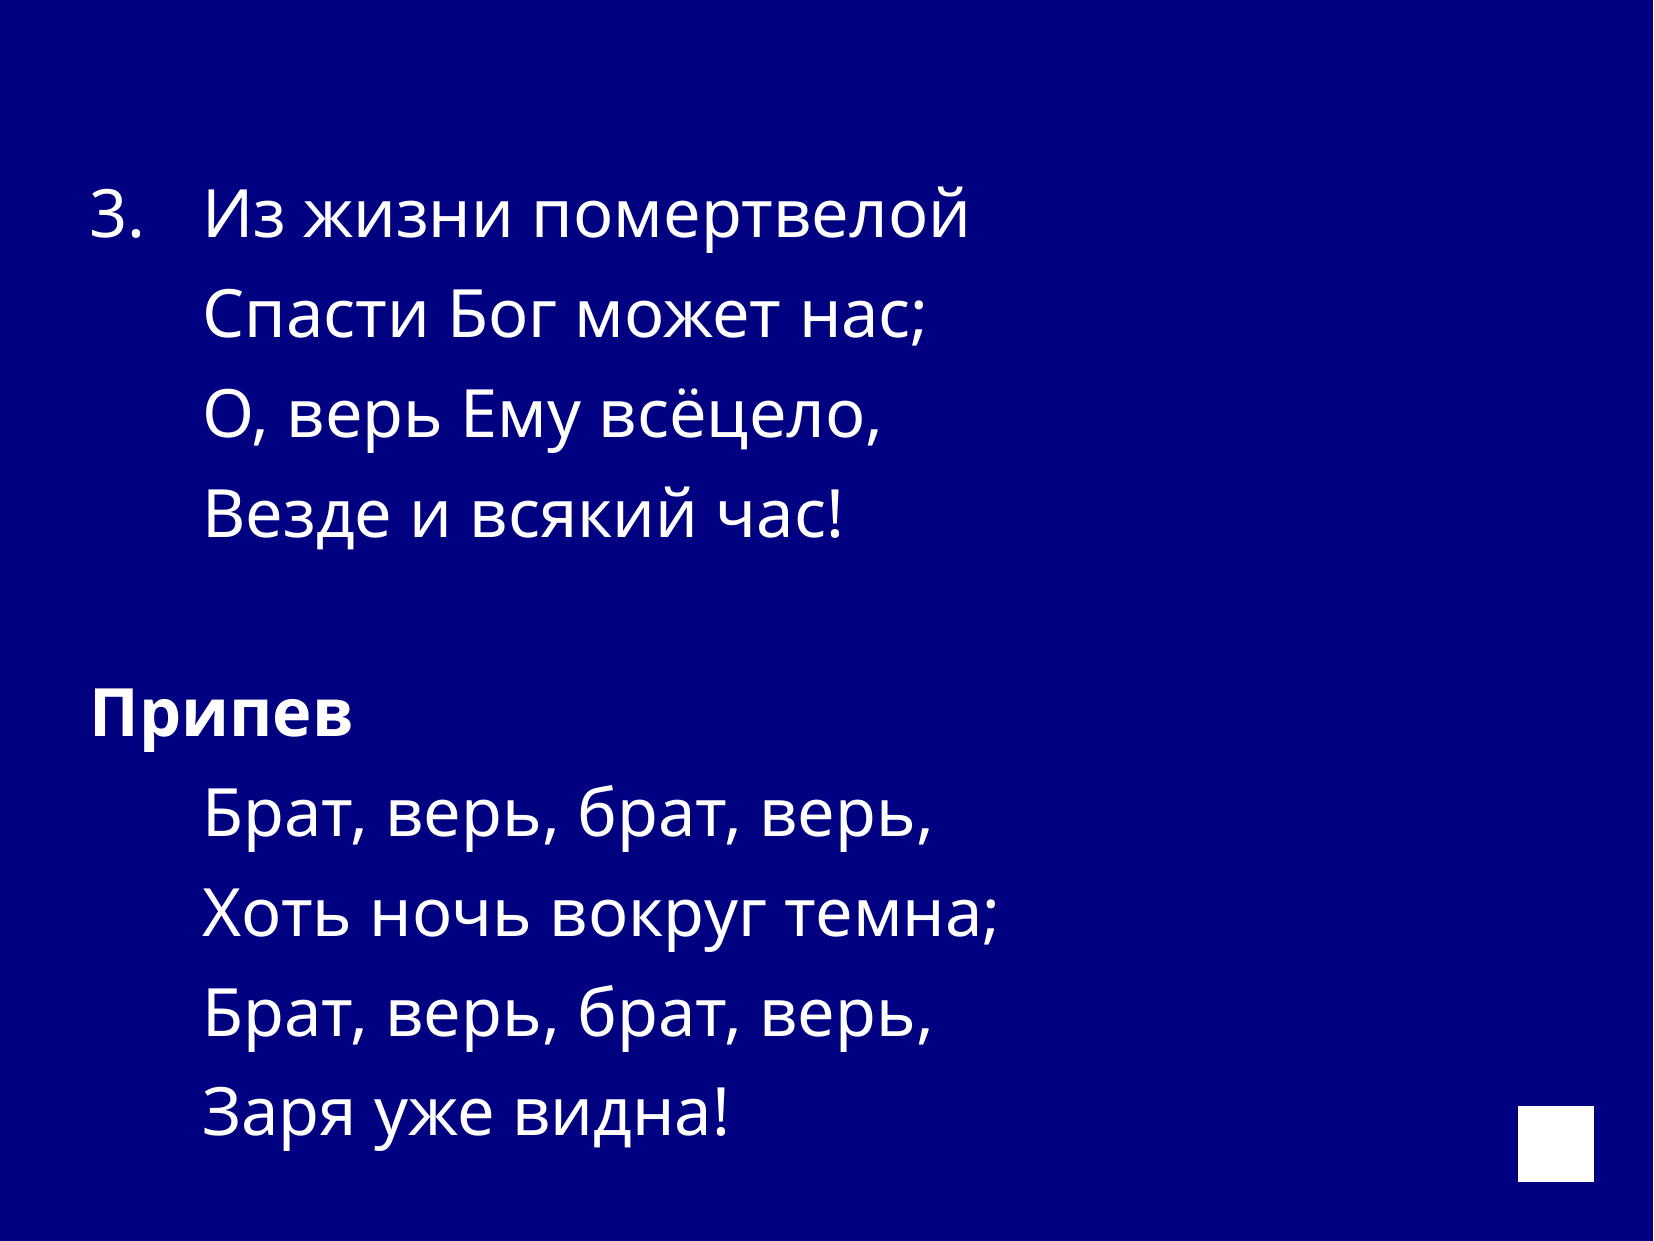

3.	Из жизни помертвелой
	Спасти Бог может нас;
	О, верь Ему всёцело,
	Везде и всякий час!
Припев
	Брат, верь, брат, верь,
	Хоть ночь вокруг темна;
	Брат, верь, брат, верь,
	Заря уже видна!